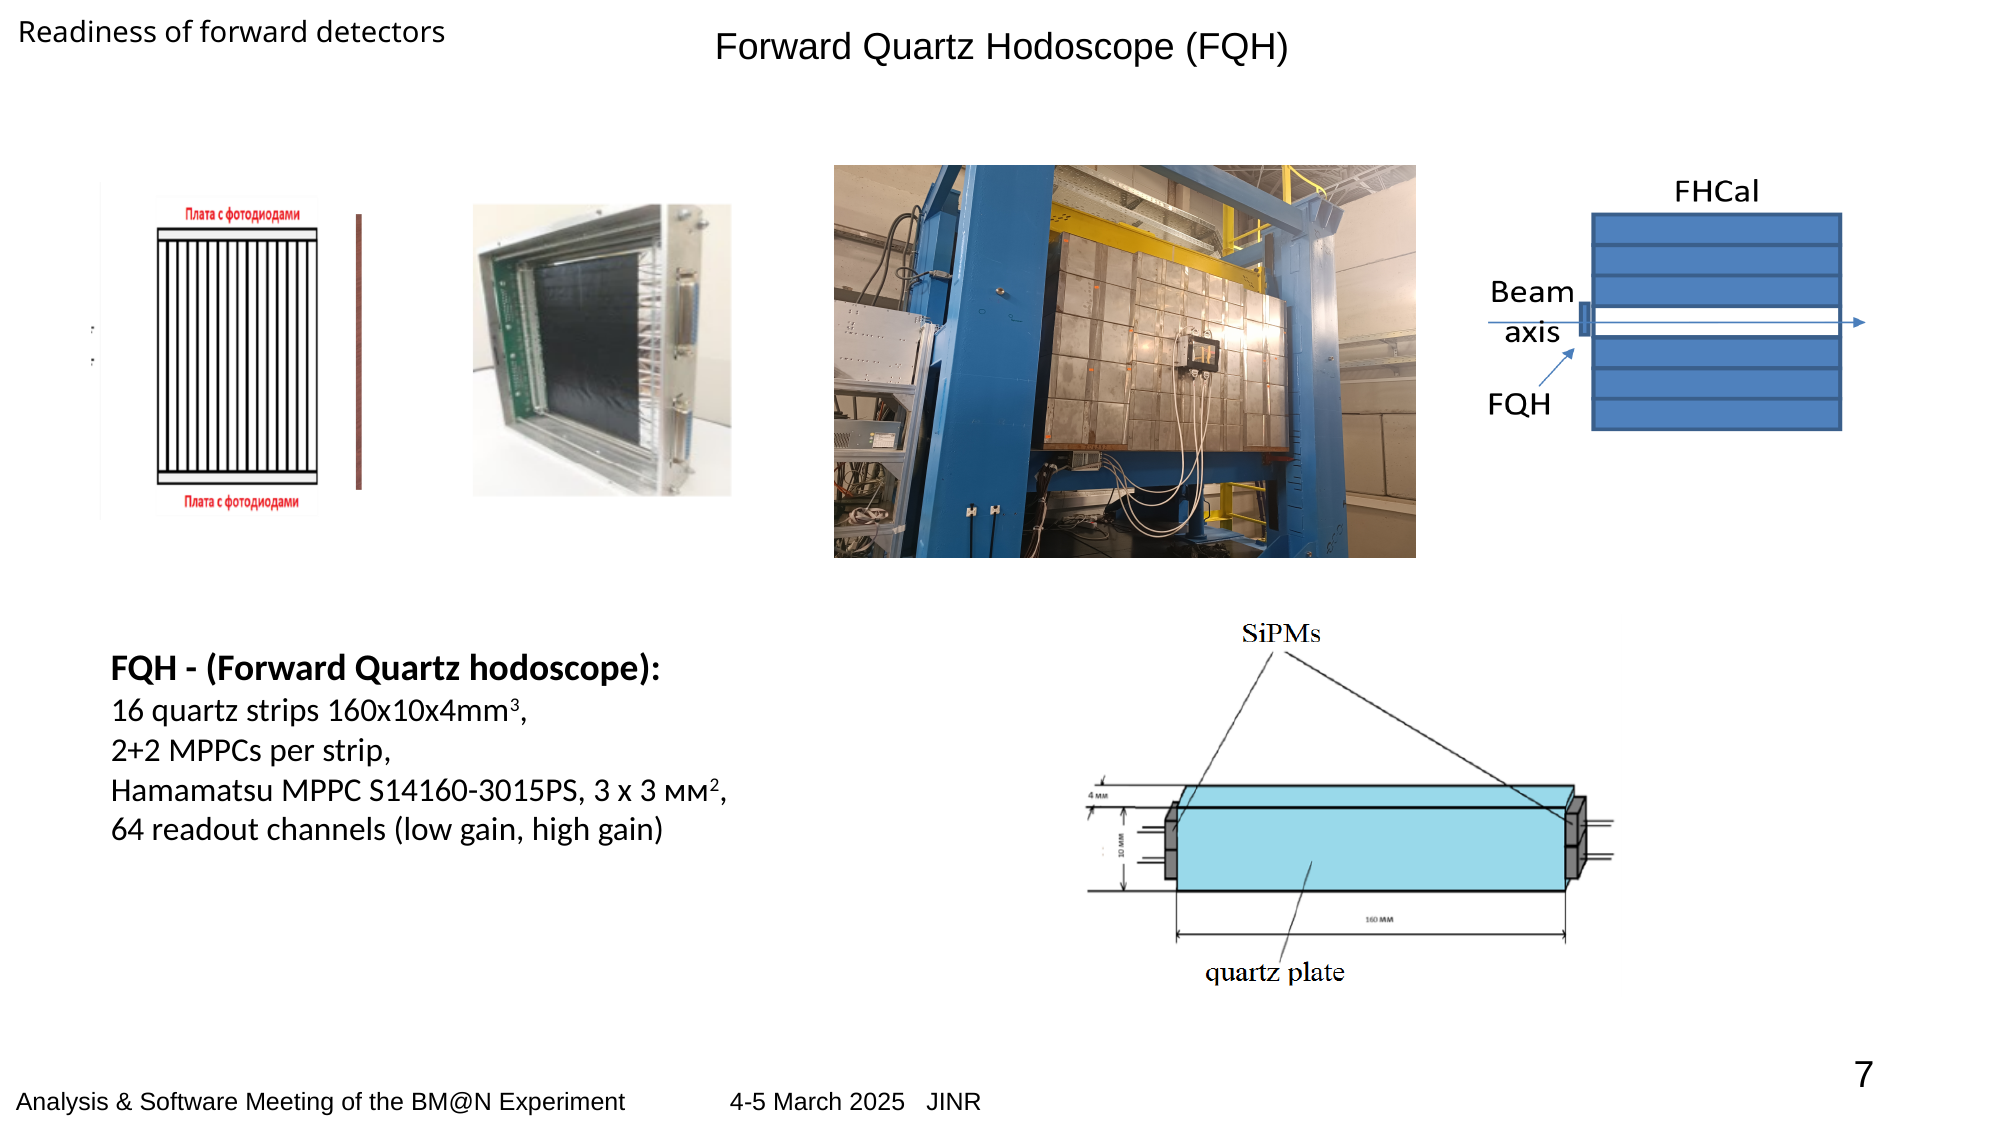

Readiness of forward detectors
Forward Quartz Hodoscope (FQH)
FQH - (Forward Quartz hodoscope):
16 quartz strips 160x10x4mm3,
2+2 MPPCs per strip,
Hamamatsu МРРС S14160-3015PS, 3 x 3 мм2,
64 readout channels (low gain, high gain)
Analysis & Software Meeting of the BM@N Experiment 4-5 March 2025 JINR